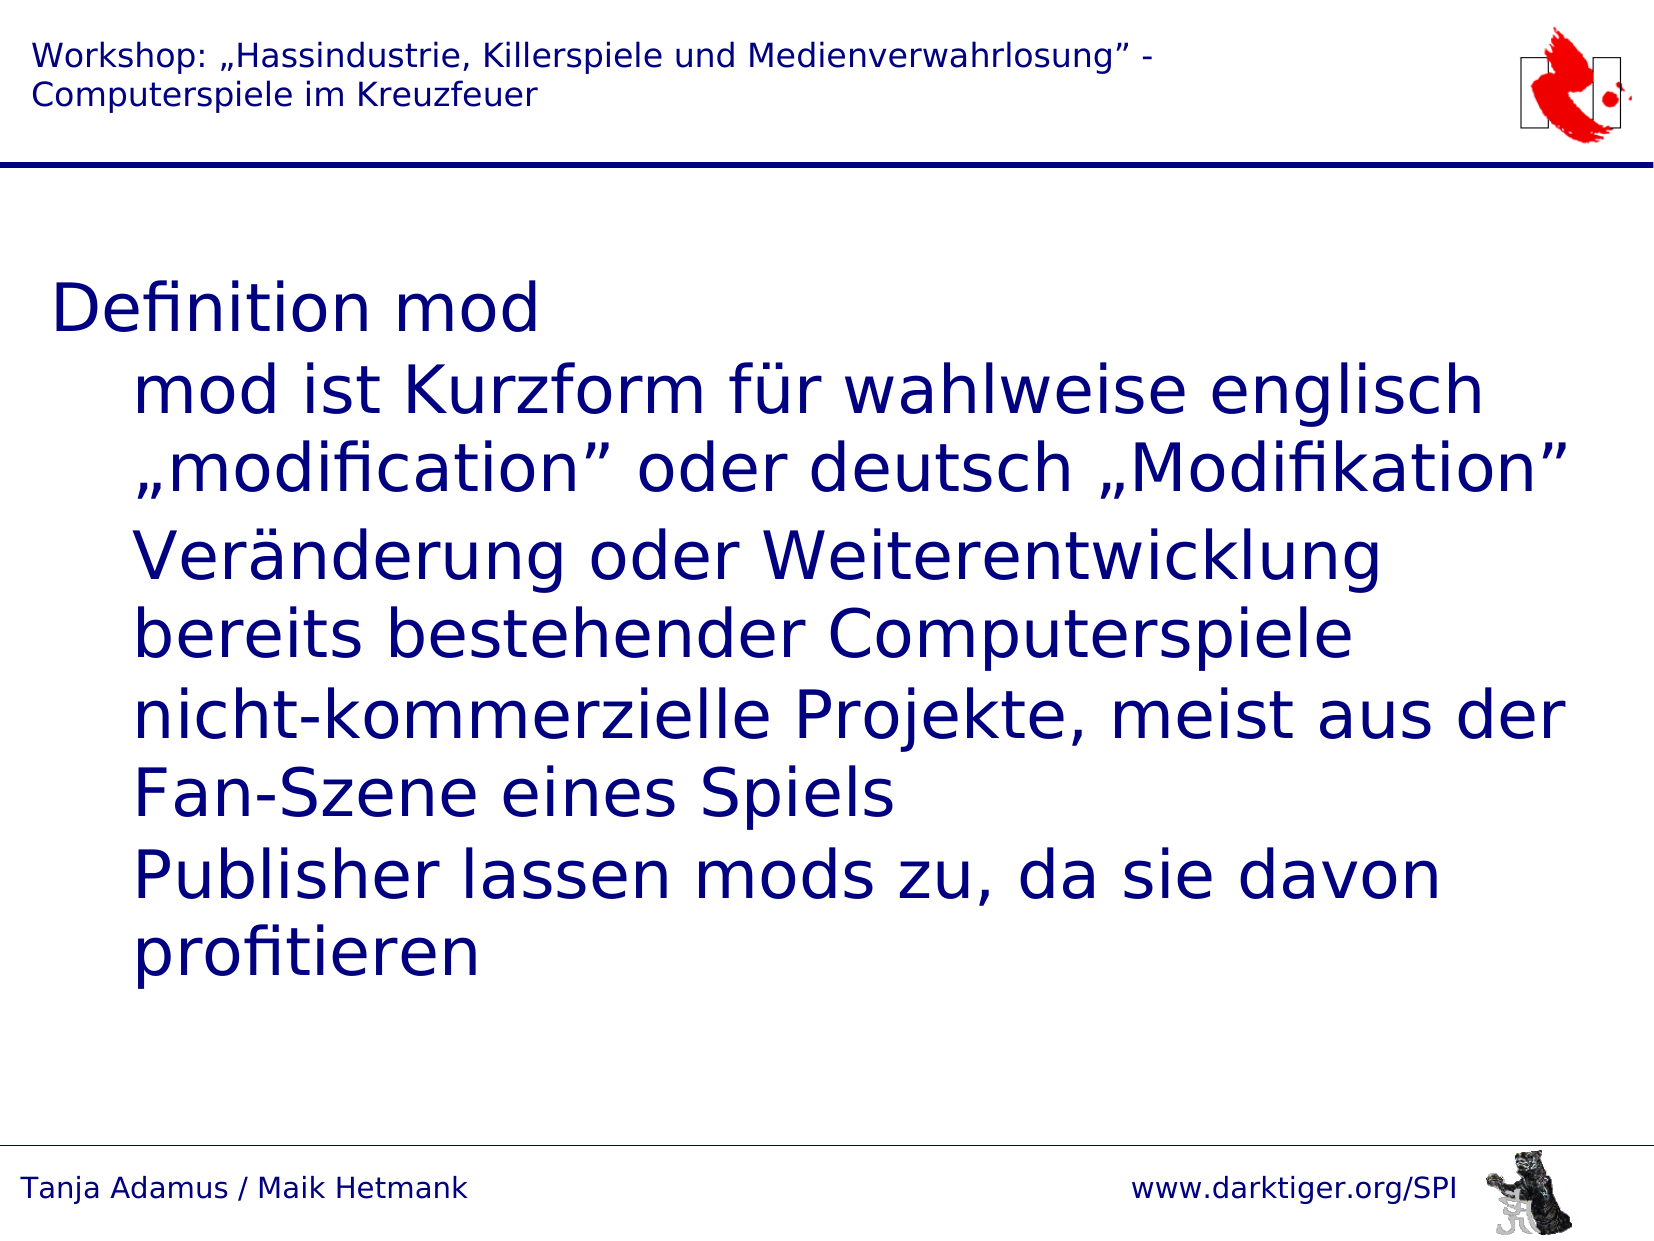

Workshop: „Hassindustrie, Killerspiele und Medienverwahrlosung” - Computerspiele im Kreuzfeuer
Definition mod
mod ist Kurzform für wahlweise englisch „modification” oder deutsch „Modifikation”
Veränderung oder Weiterentwicklung bereits bestehender Computerspiele
nicht-kommerzielle Projekte, meist aus der Fan-Szene eines Spiels
Publisher lassen mods zu, da sie davon profitieren